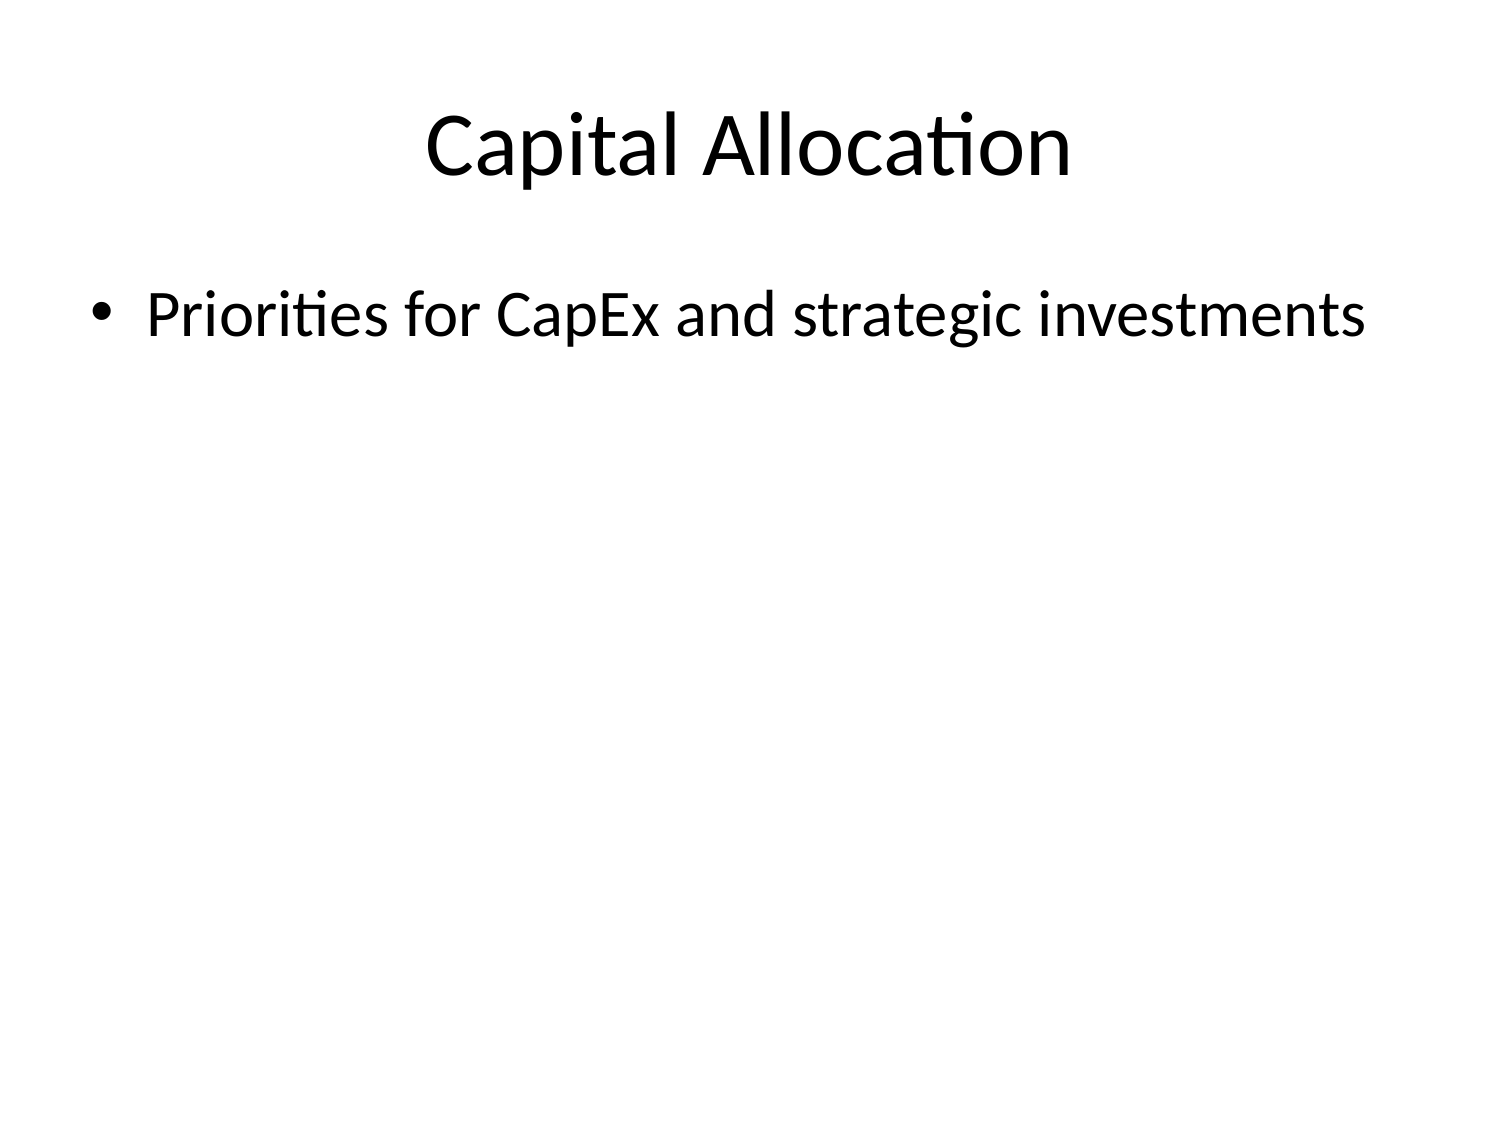

# Capital Allocation
Priorities for CapEx and strategic investments